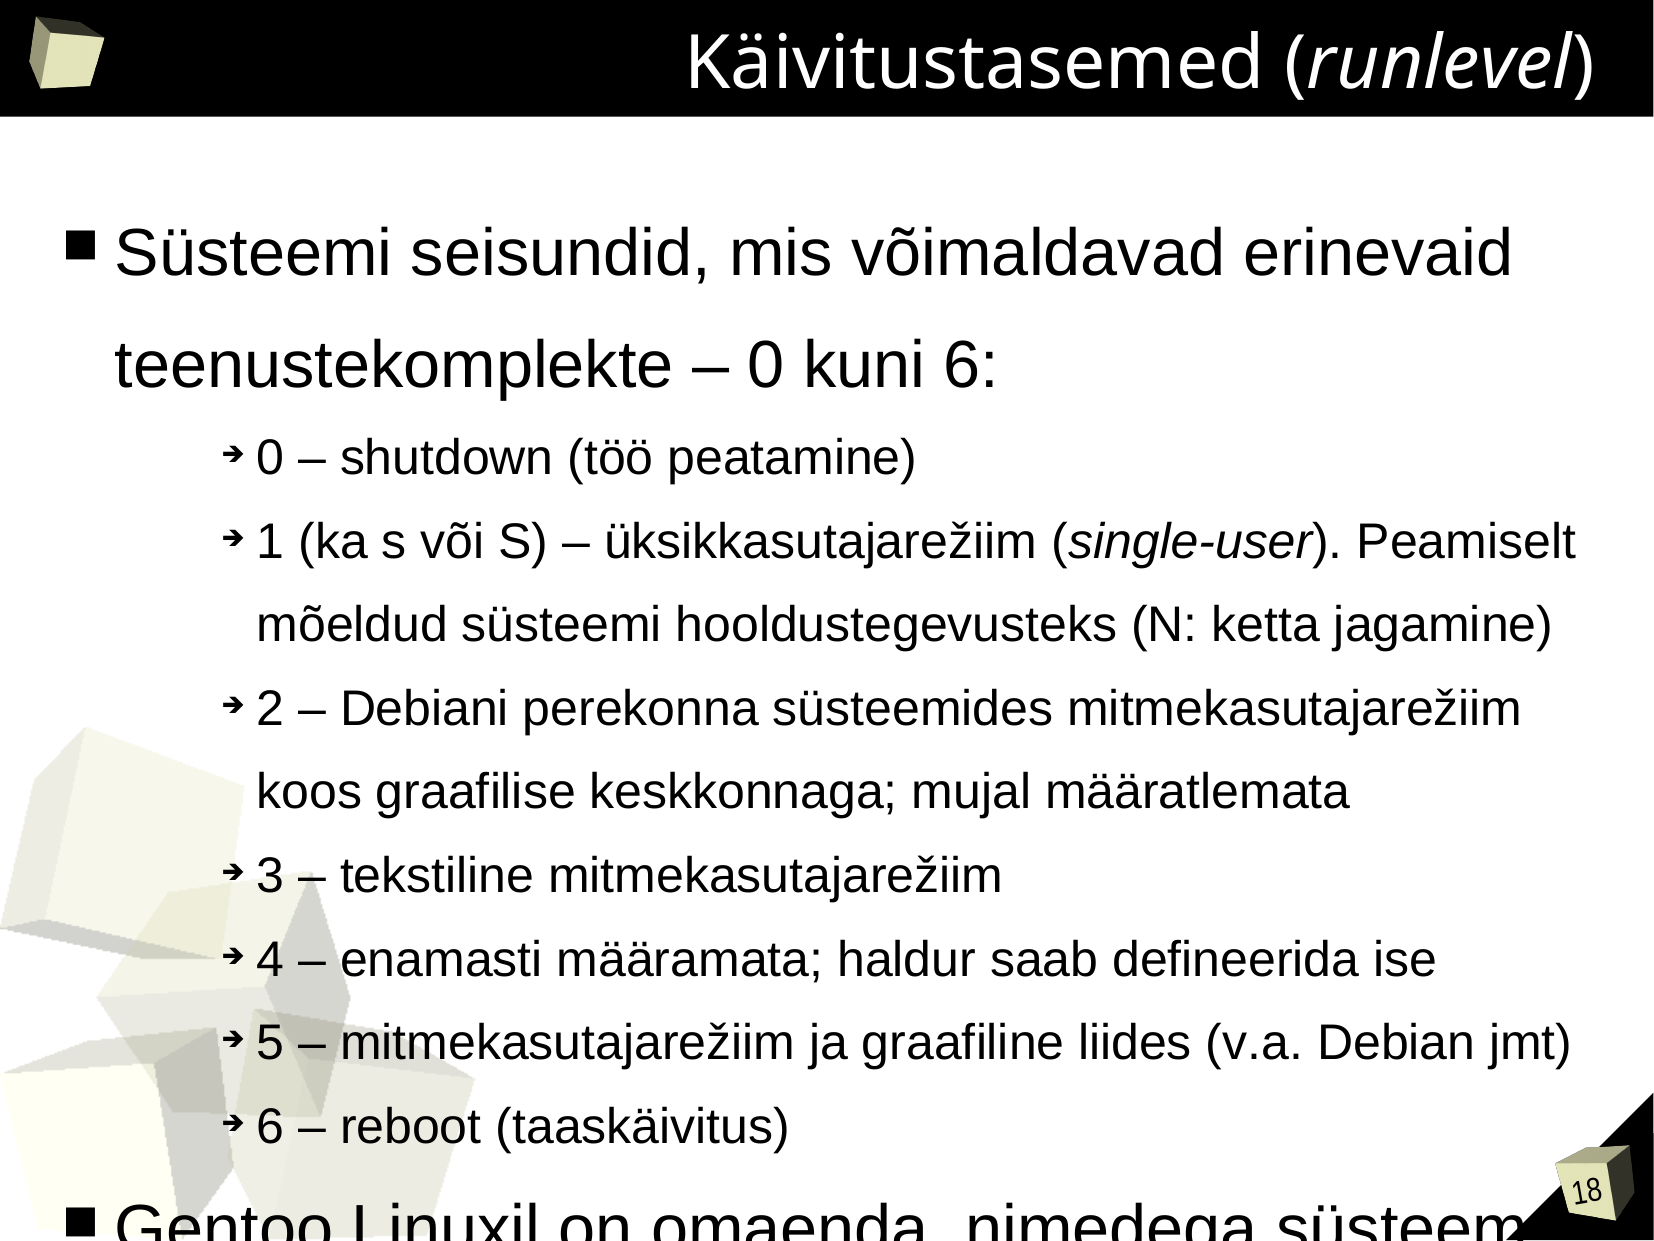

# Käivitustasemed (runlevel)
Süsteemi seisundid, mis võimaldavad erinevaid teenustekomplekte – 0 kuni 6:
0 – shutdown (töö peatamine)
1 (ka s või S) – üksikkasutajarežiim (single-user). Peamiselt mõeldud süsteemi hooldustegevusteks (N: ketta jagamine)
2 – Debiani perekonna süsteemides mitmekasutajarežiim koos graafilise keskkonnaga; mujal määratlemata
3 – tekstiline mitmekasutajarežiim
4 – enamasti määramata; haldur saab defineerida ise
5 – mitmekasutajarežiim ja graafiline liides (v.a. Debian jmt)
6 – reboot (taaskäivitus)
Gentoo Linuxil on omaenda, nimedega süsteem